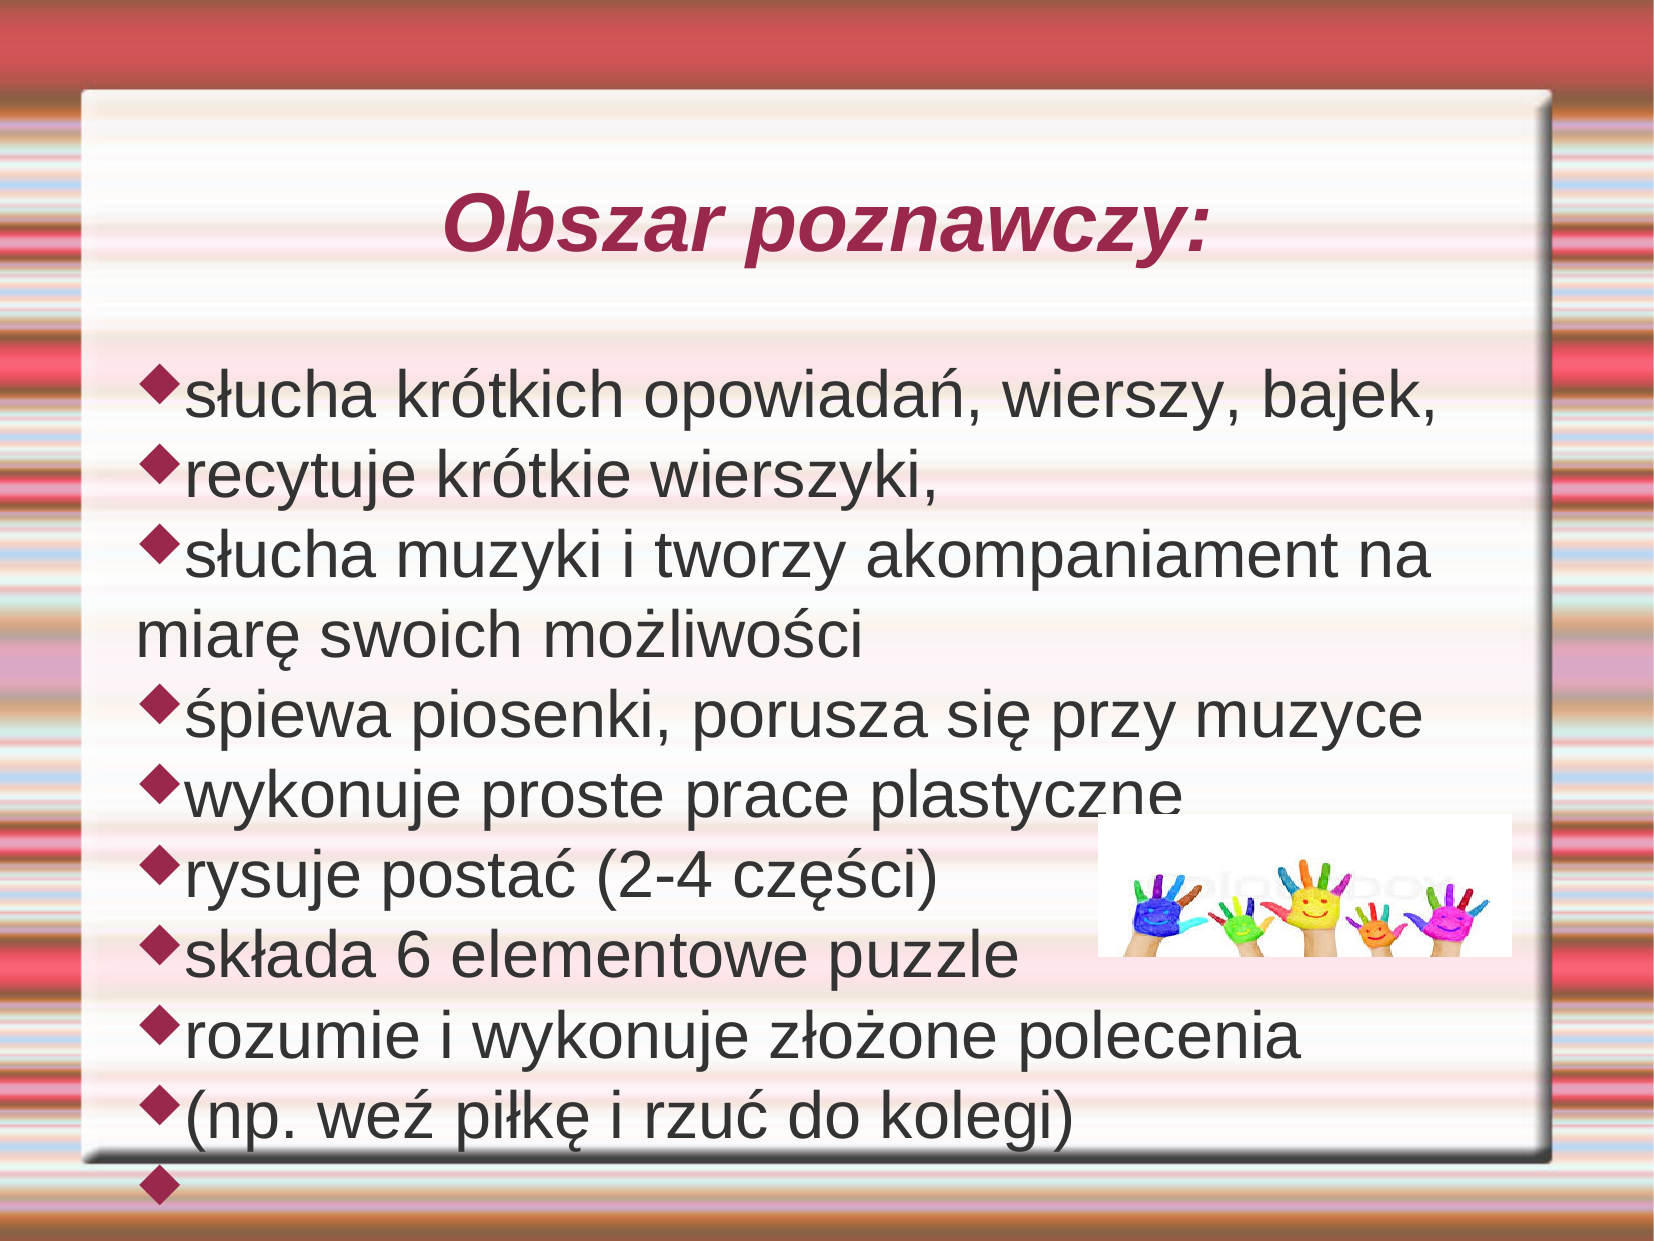

# Obszar poznawczy:
słucha krótkich opowiadań, wierszy, bajek,
recytuje krótkie wierszyki,
słucha muzyki i tworzy akompaniament na miarę swoich możliwości
śpiewa piosenki, porusza się przy muzyce
wykonuje proste prace plastyczne
rysuje postać (2-4 części)
składa 6 elementowe puzzle
rozumie i wykonuje złożone polecenia
(np. weź piłkę i rzuć do kolegi)